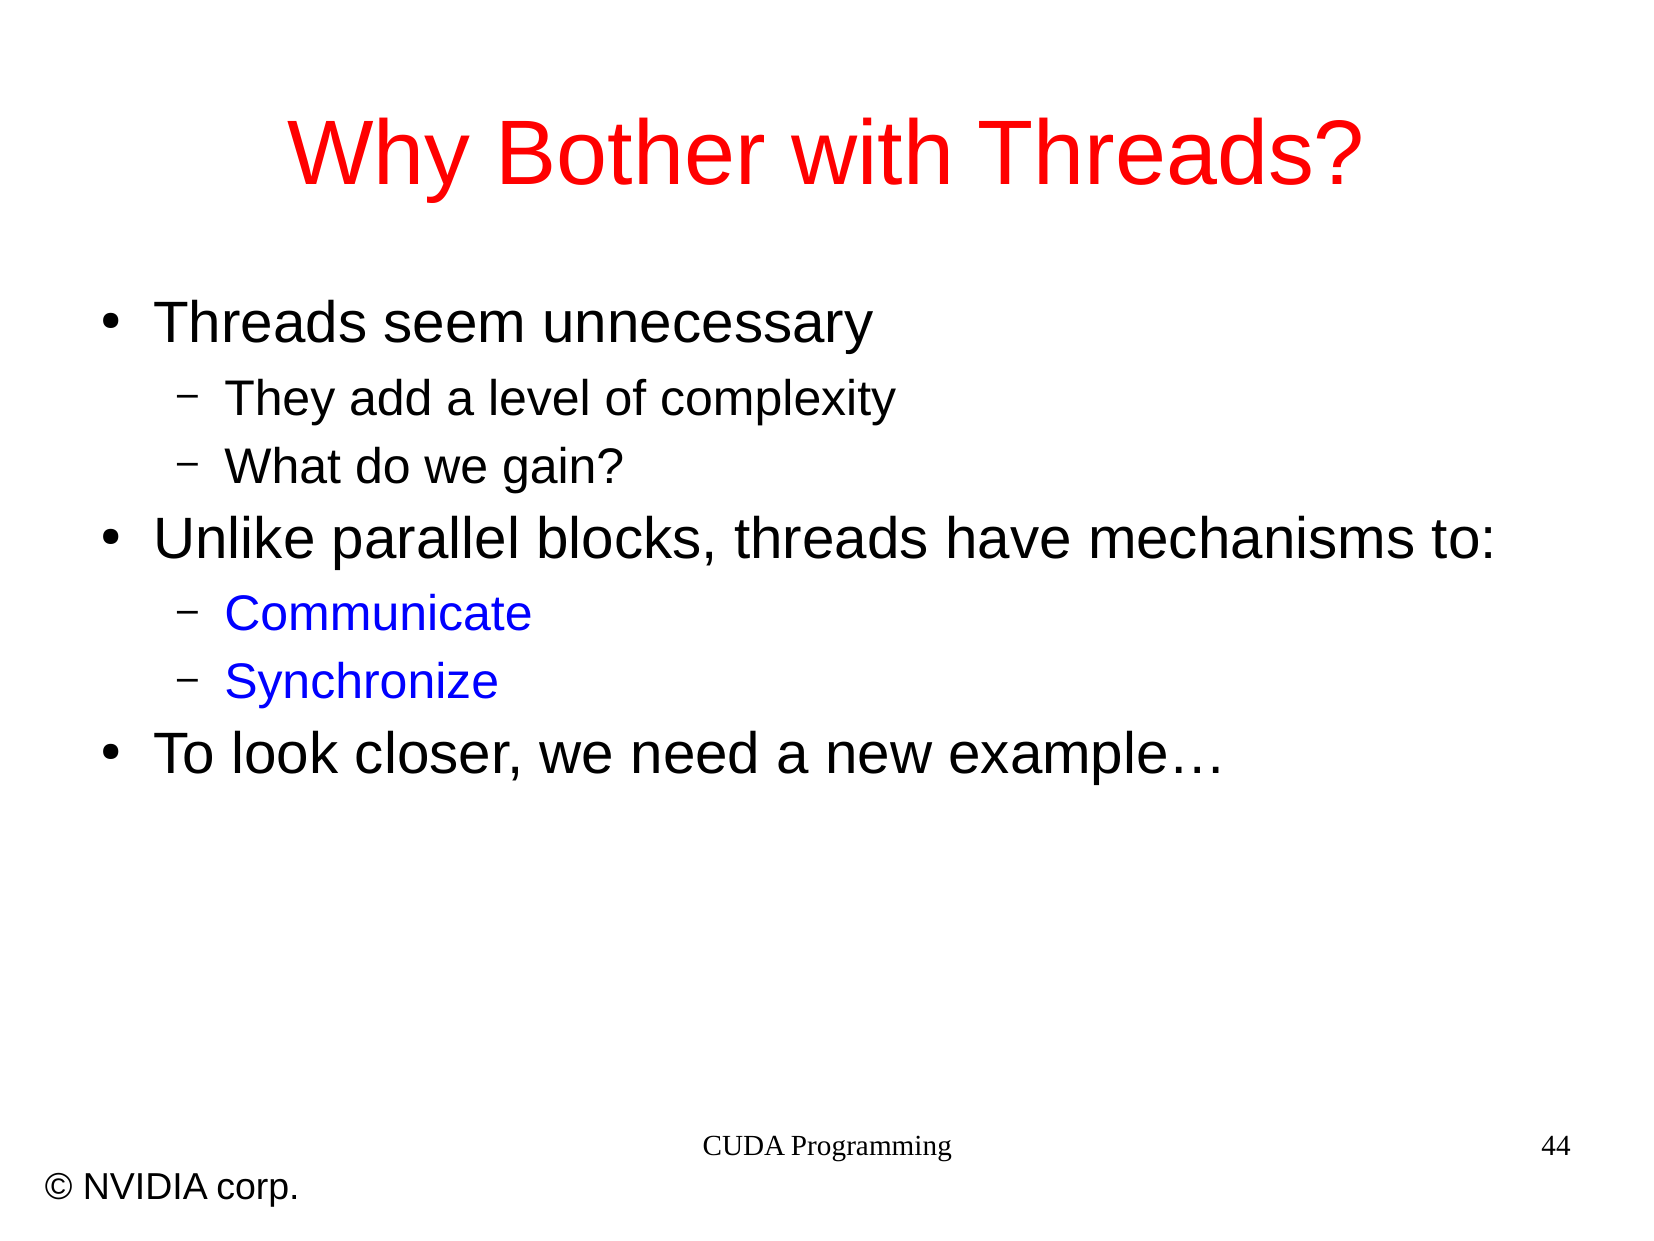

# Why Bother with Threads?
Threads seem unnecessary
They add a level of complexity
What do we gain?
Unlike parallel blocks, threads have mechanisms to:
Communicate
Synchronize
To look closer, we need a new example…
CUDA Programming
44
© NVIDIA corp.